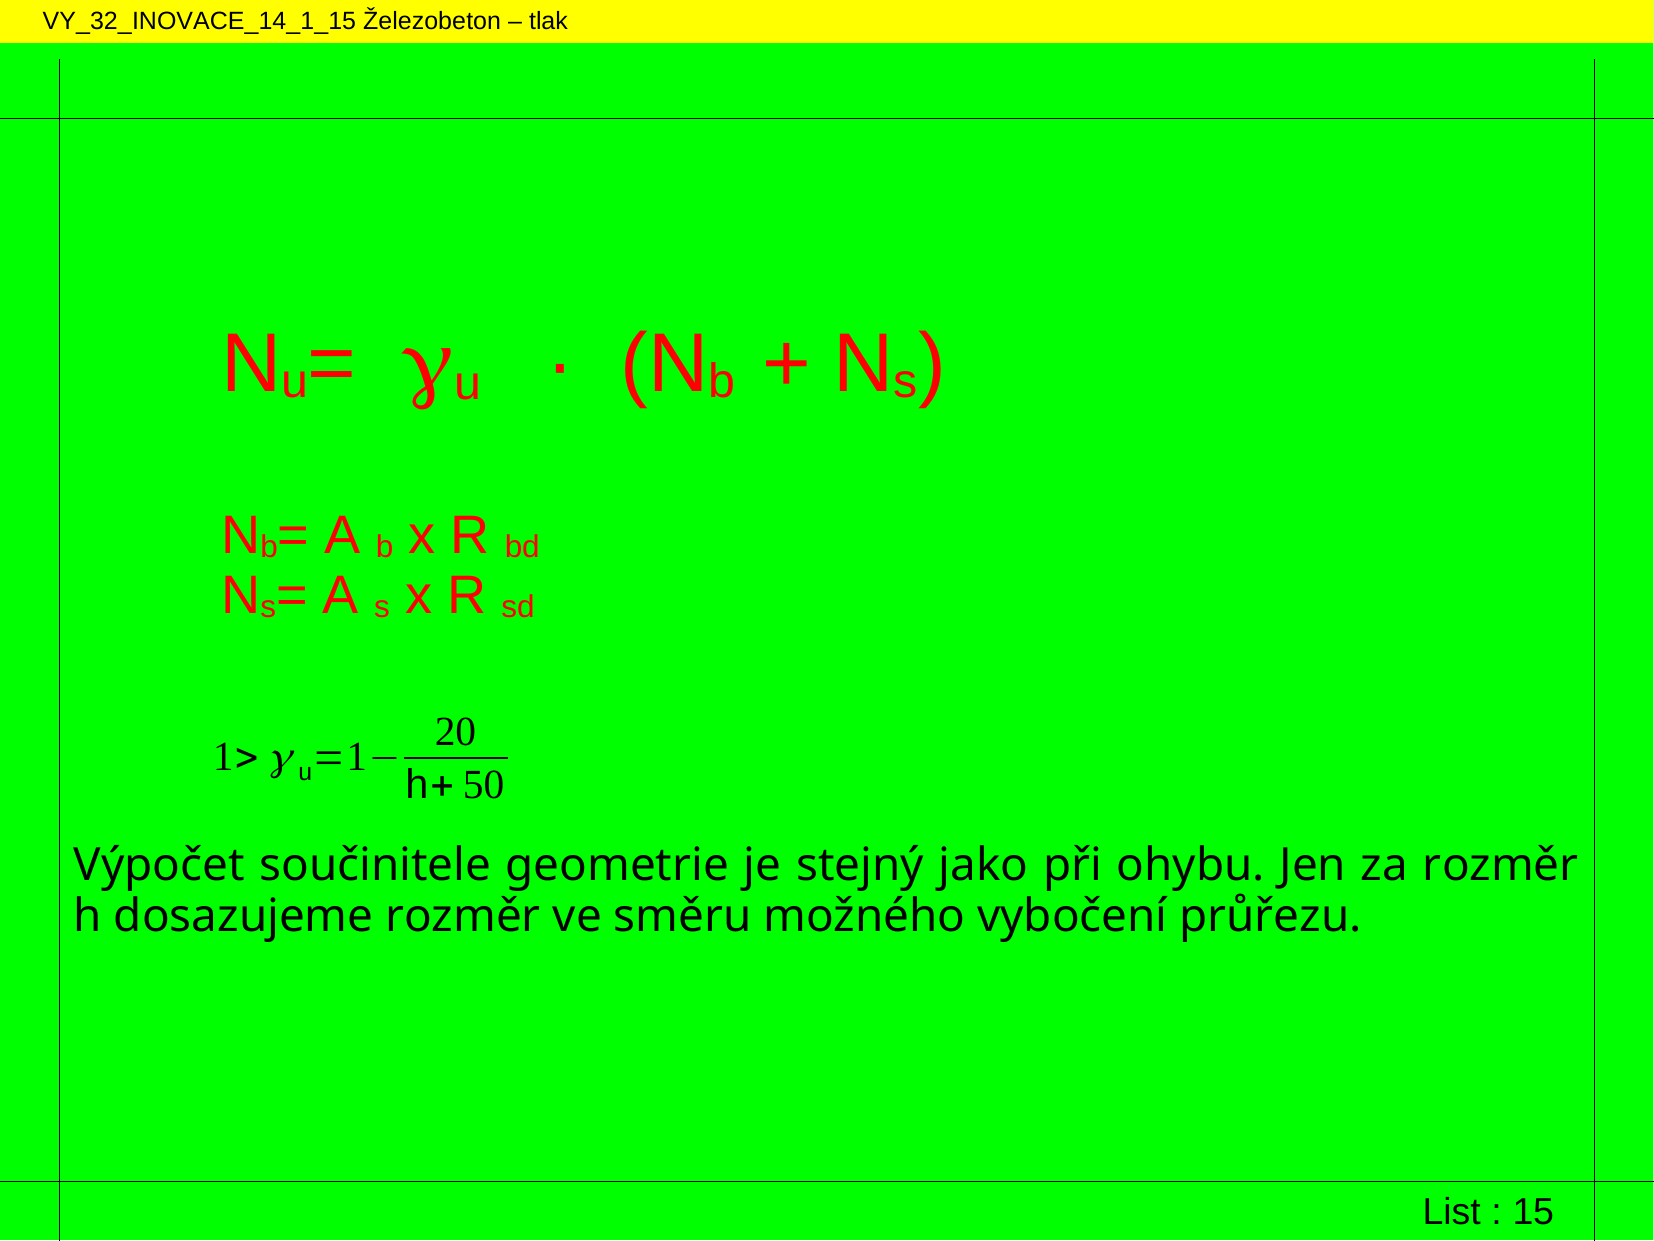

VY_32_INOVACE_14_1_15 Železobeton – tlak
 VY_32_INOVACE_14_1_15 Železobeton – tlak
		Nu= gu · (Nb + Ns)
		Nb= A b x R bd
		Ns= A s x R sd
Výpočet součinitele geometrie je stejný jako při ohybu. Jen za rozměr h dosazujeme rozměr ve směru možného vybočení průřezu.
List :